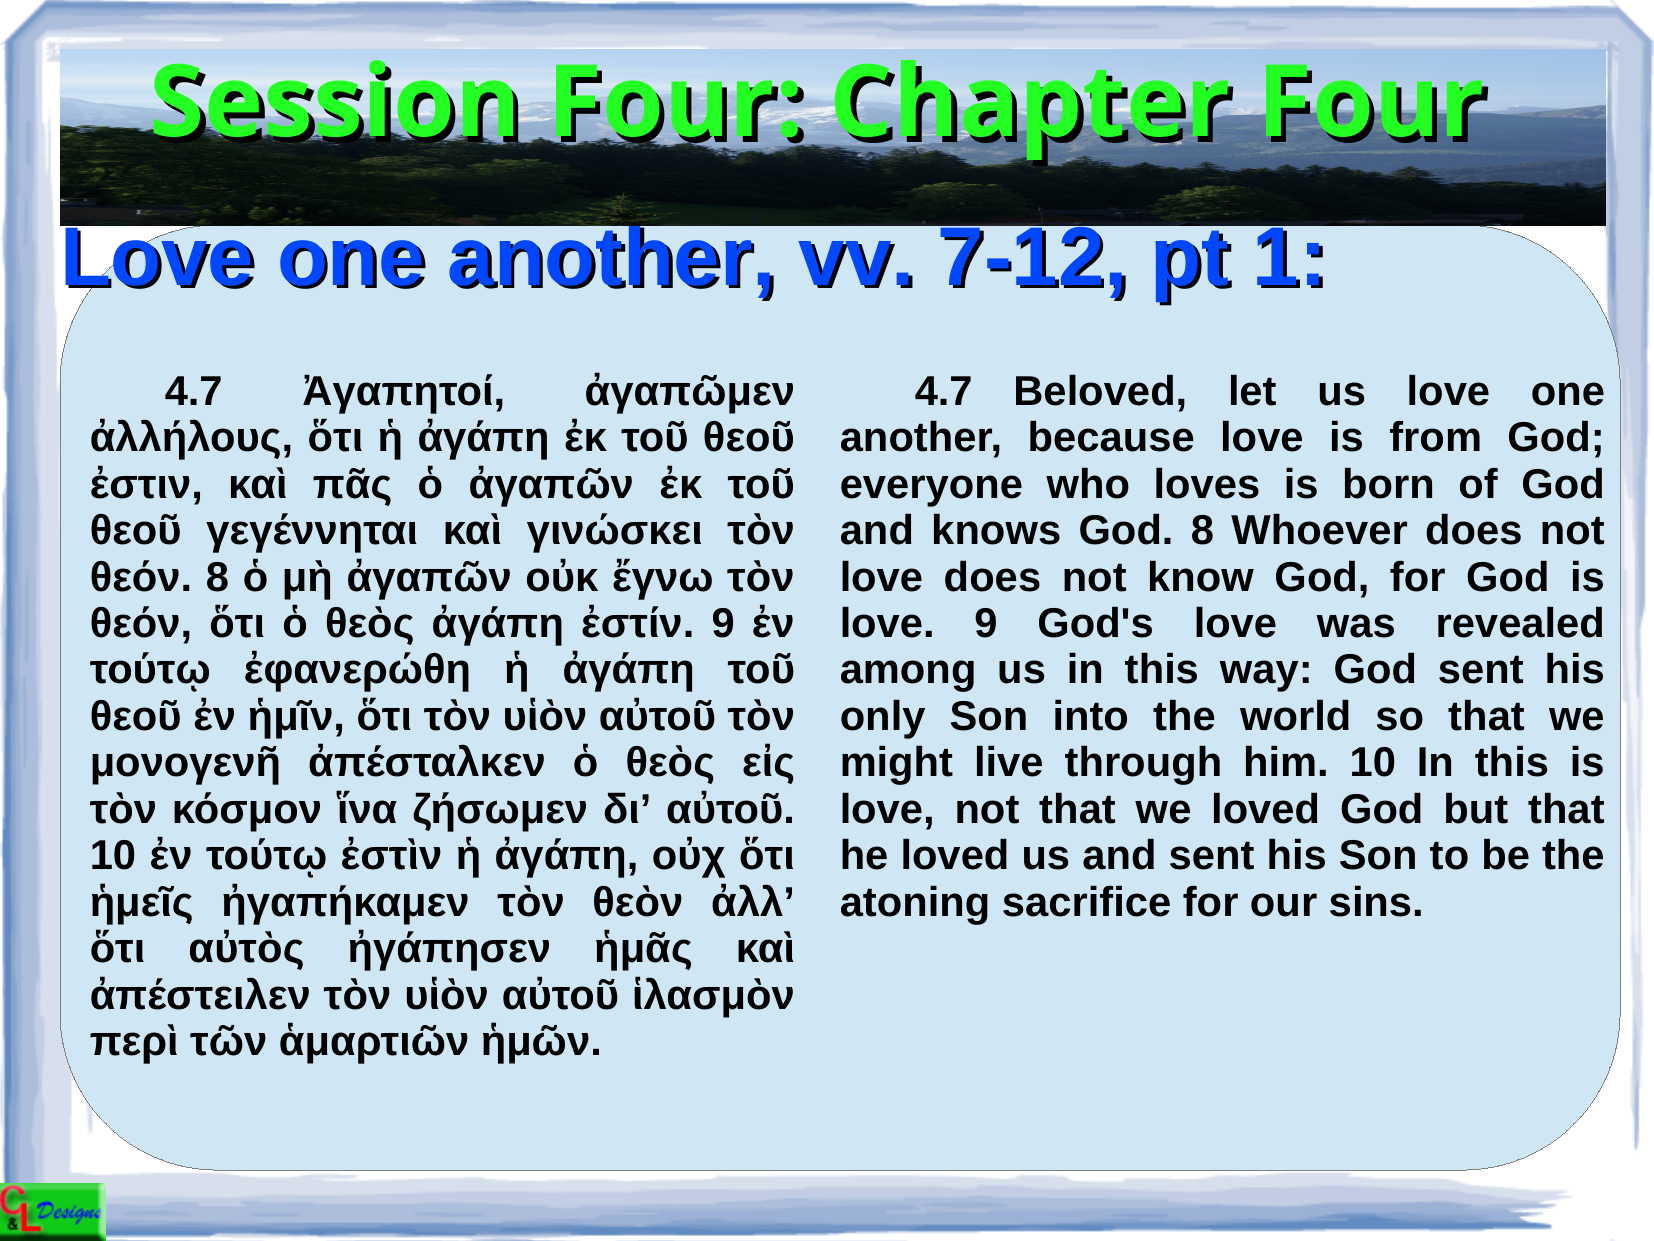

Session Four: Chapter Four
# Love one another, vv. 7-12, pt 1:
	4.7 Ἀγαπητοί, ἀγαπῶμεν ἀλλήλους, ὅτι ἡ ἀγάπη ἐκ τοῦ θεοῦ ἐστιν, καὶ πᾶς ὁ ἀγαπῶν ἐκ τοῦ θεοῦ γεγέννηται καὶ γινώσκει τὸν θεόν. 8 ὁ μὴ ἀγαπῶν οὐκ ἔγνω τὸν θεόν, ὅτι ὁ θεὸς ἀγάπη ἐστίν. 9 ἐν τούτῳ ἐφανερώθη ἡ ἀγάπη τοῦ θεοῦ ἐν ἡμῖν, ὅτι τὸν υἱὸν αὐτοῦ τὸν μονογενῆ ἀπέσταλκεν ὁ θεὸς εἰς τὸν κόσμον ἵνα ζήσωμεν διʼ αὐτοῦ. 10 ἐν τούτῳ ἐστὶν ἡ ἀγάπη, οὐχ ὅτι ἡμεῖς ἠγαπήκαμεν τὸν θεὸν ἀλλʼ ὅτι αὐτὸς ἠγάπησεν ἡμᾶς καὶ ἀπέστειλεν τὸν υἱὸν αὐτοῦ ἱλασμὸν περὶ τῶν ἁμαρτιῶν ἡμῶν.
	4.7 Beloved, let us love one another, because love is from God; everyone who loves is born of God and knows God. 8 Whoever does not love does not know God, for God is love. 9 God's love was revealed among us in this way: God sent his only Son into the world so that we might live through him. 10 In this is love, not that we loved God but that he loved us and sent his Son to be the atoning sacrifice for our sins.